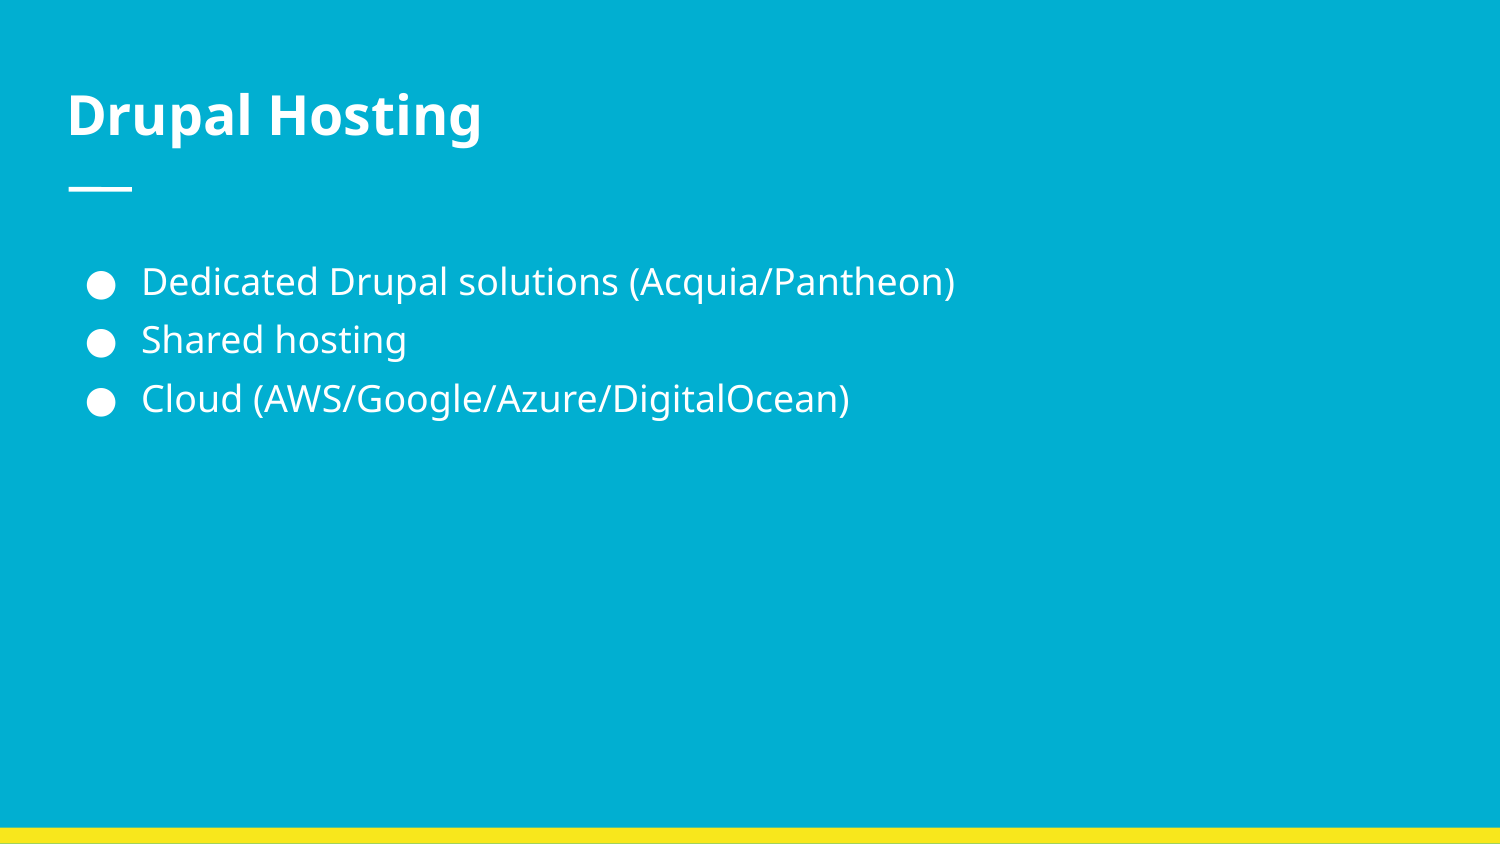

# Drupal Hosting
Dedicated Drupal solutions (Acquia/Pantheon)
Shared hosting
Cloud (AWS/Google/Azure/DigitalOcean)